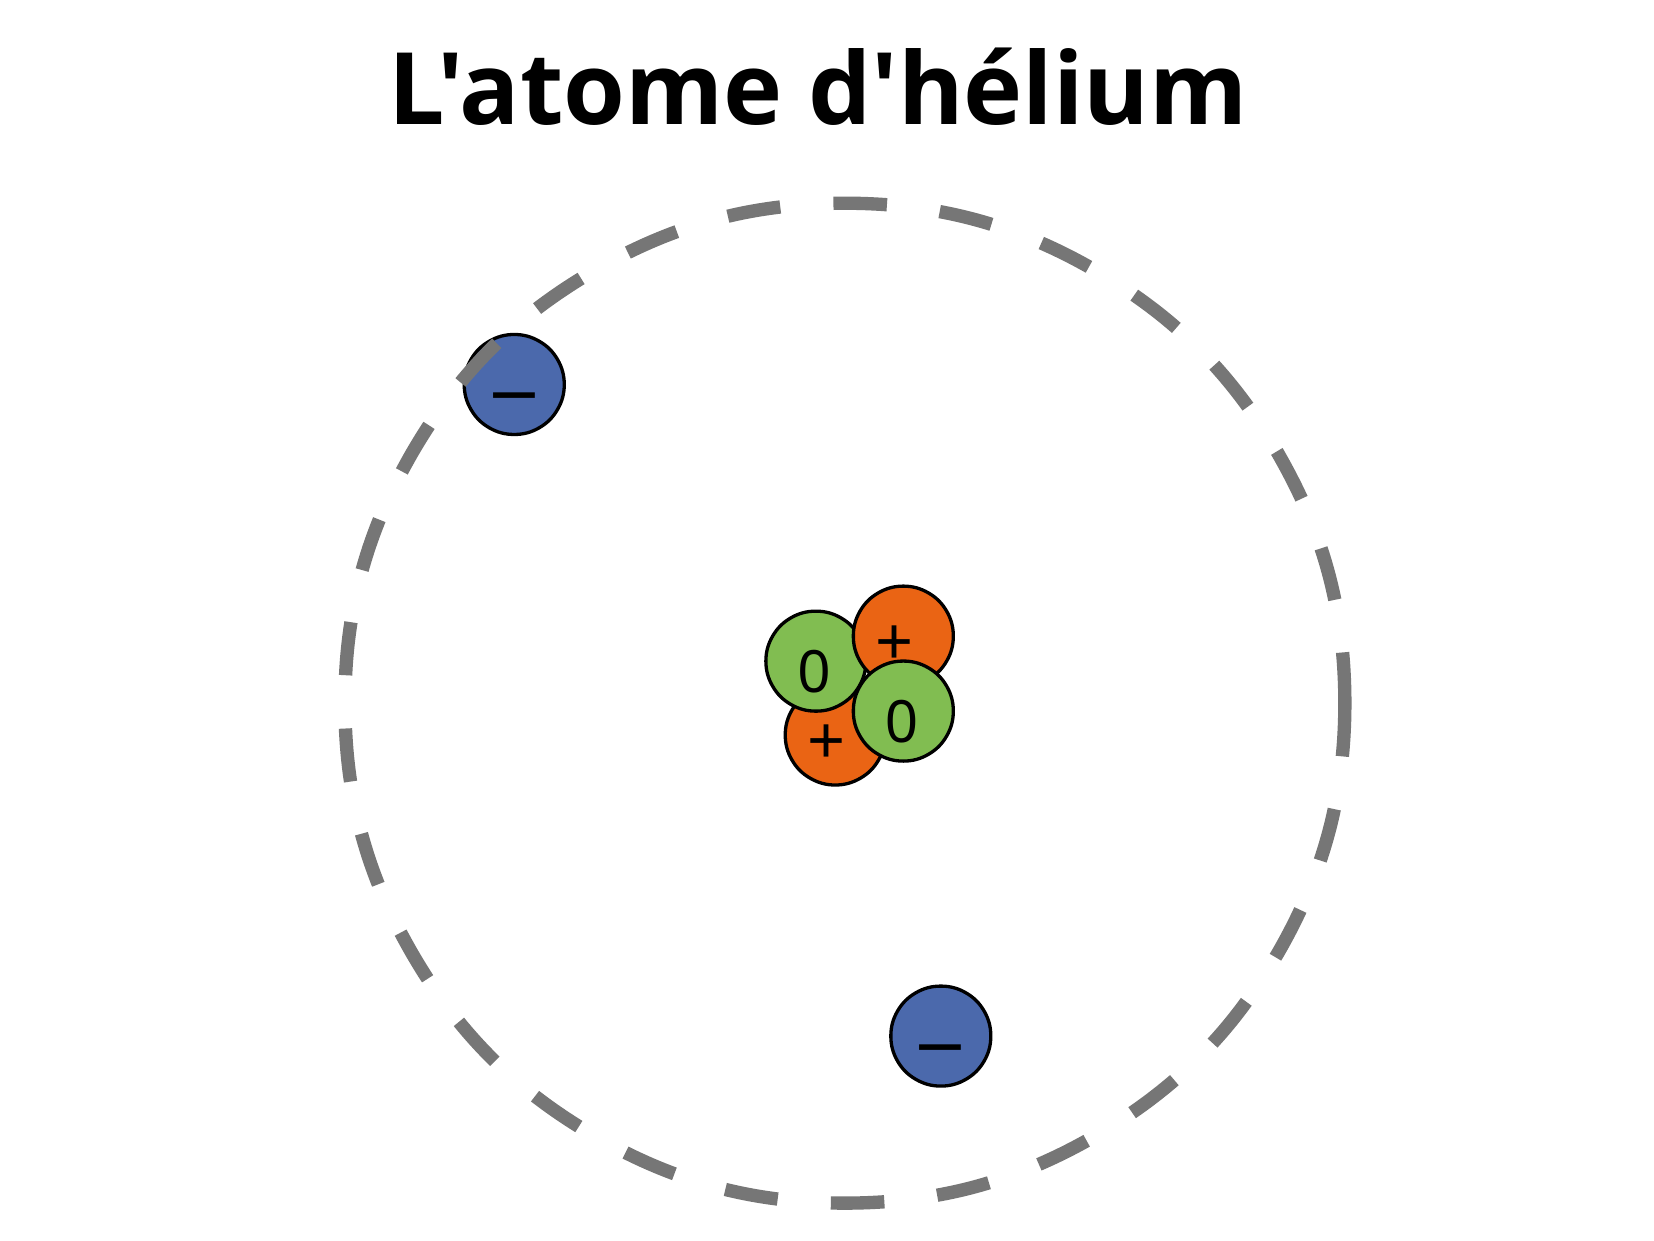

L'atome d'hélium
#
−
+
0
0
+
−